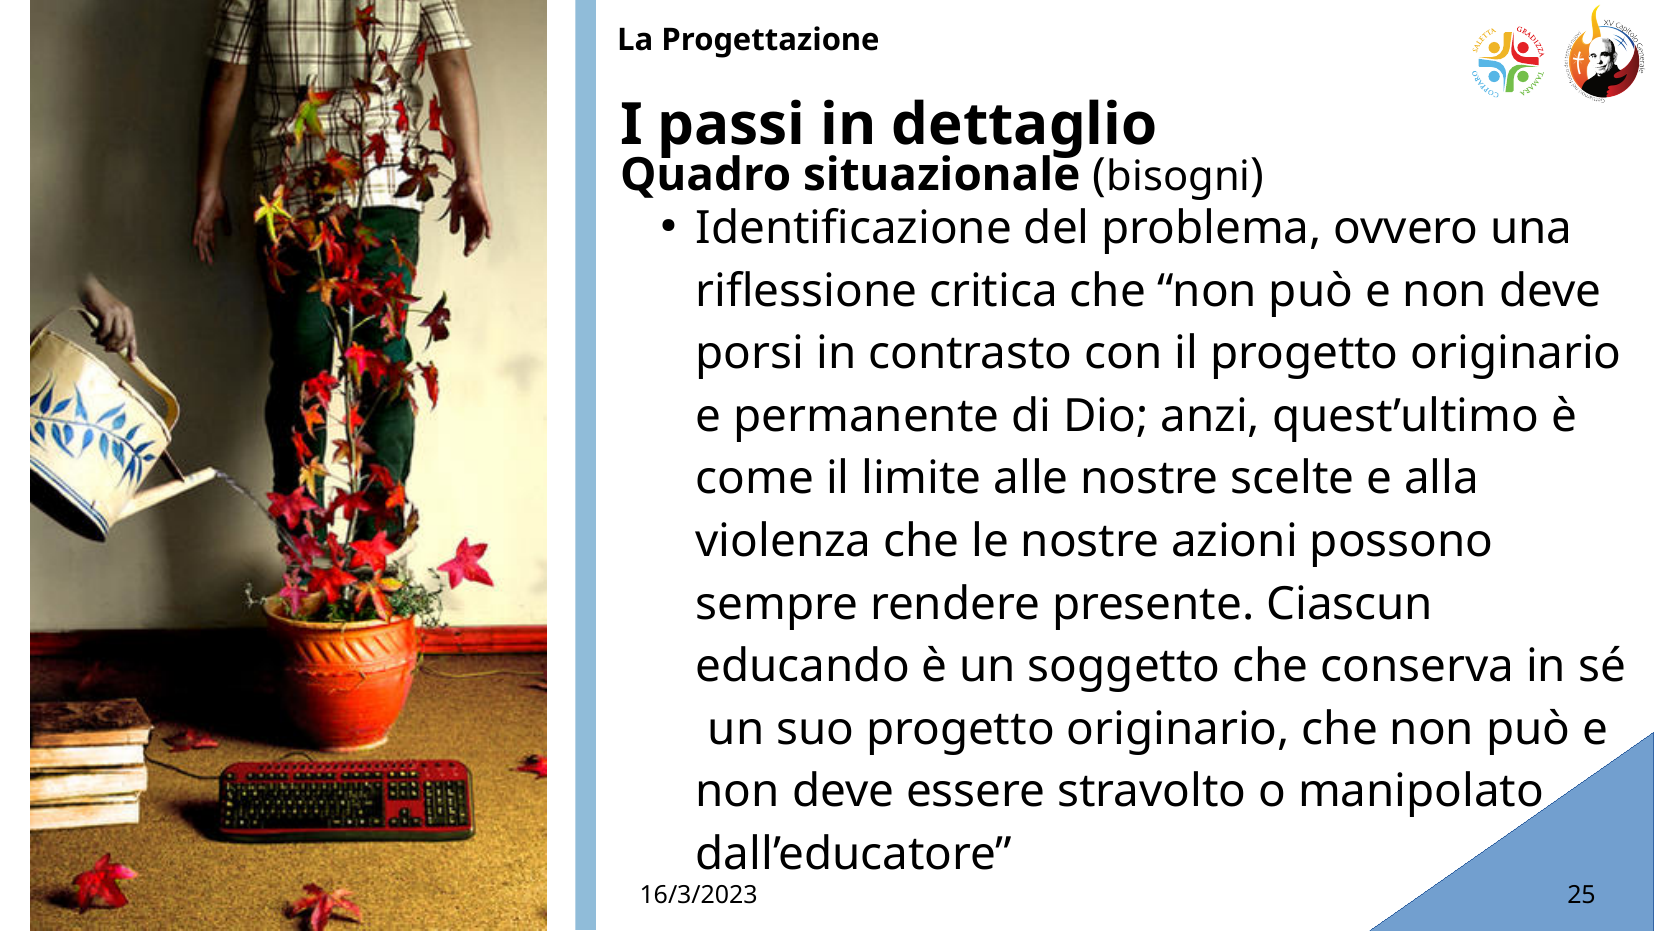

La Progettazione
I passi in dettaglio
Quadro situazionale (bisogni)
# Identificazione del problema, ovvero una riflessione critica che “non può e non deve porsi in contrasto con il progetto originario e permanente di Dio; anzi, quest’ultimo è come il limite alle nostre scelte e alla violenza che le nostre azioni possono sempre rendere presente. Ciascun educando è un soggetto che conserva in sé un suo progetto originario, che non può e non deve essere stravolto o manipolato dall’educatore”